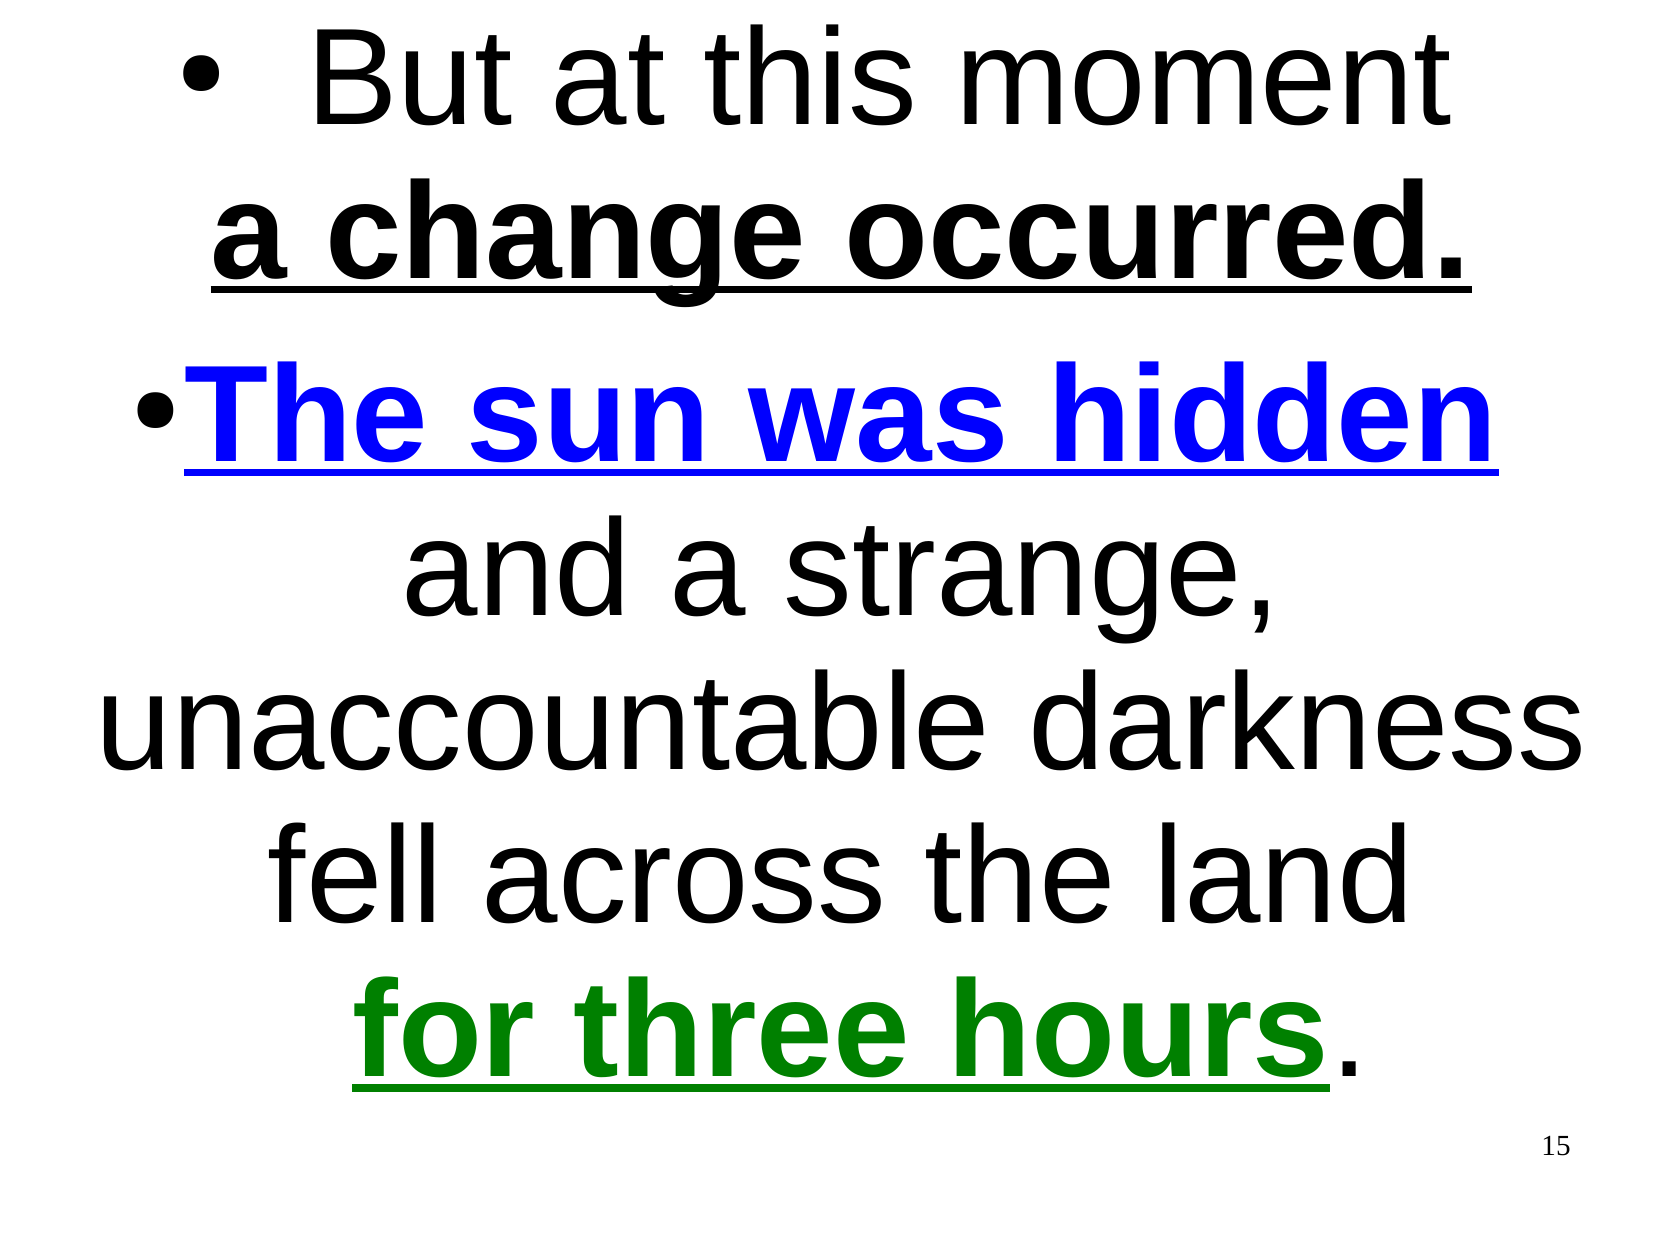

# But at this moment a change occurred.
The sun was hidden
and a strange,
unaccountable darkness
fell across the land
for three hours.
15